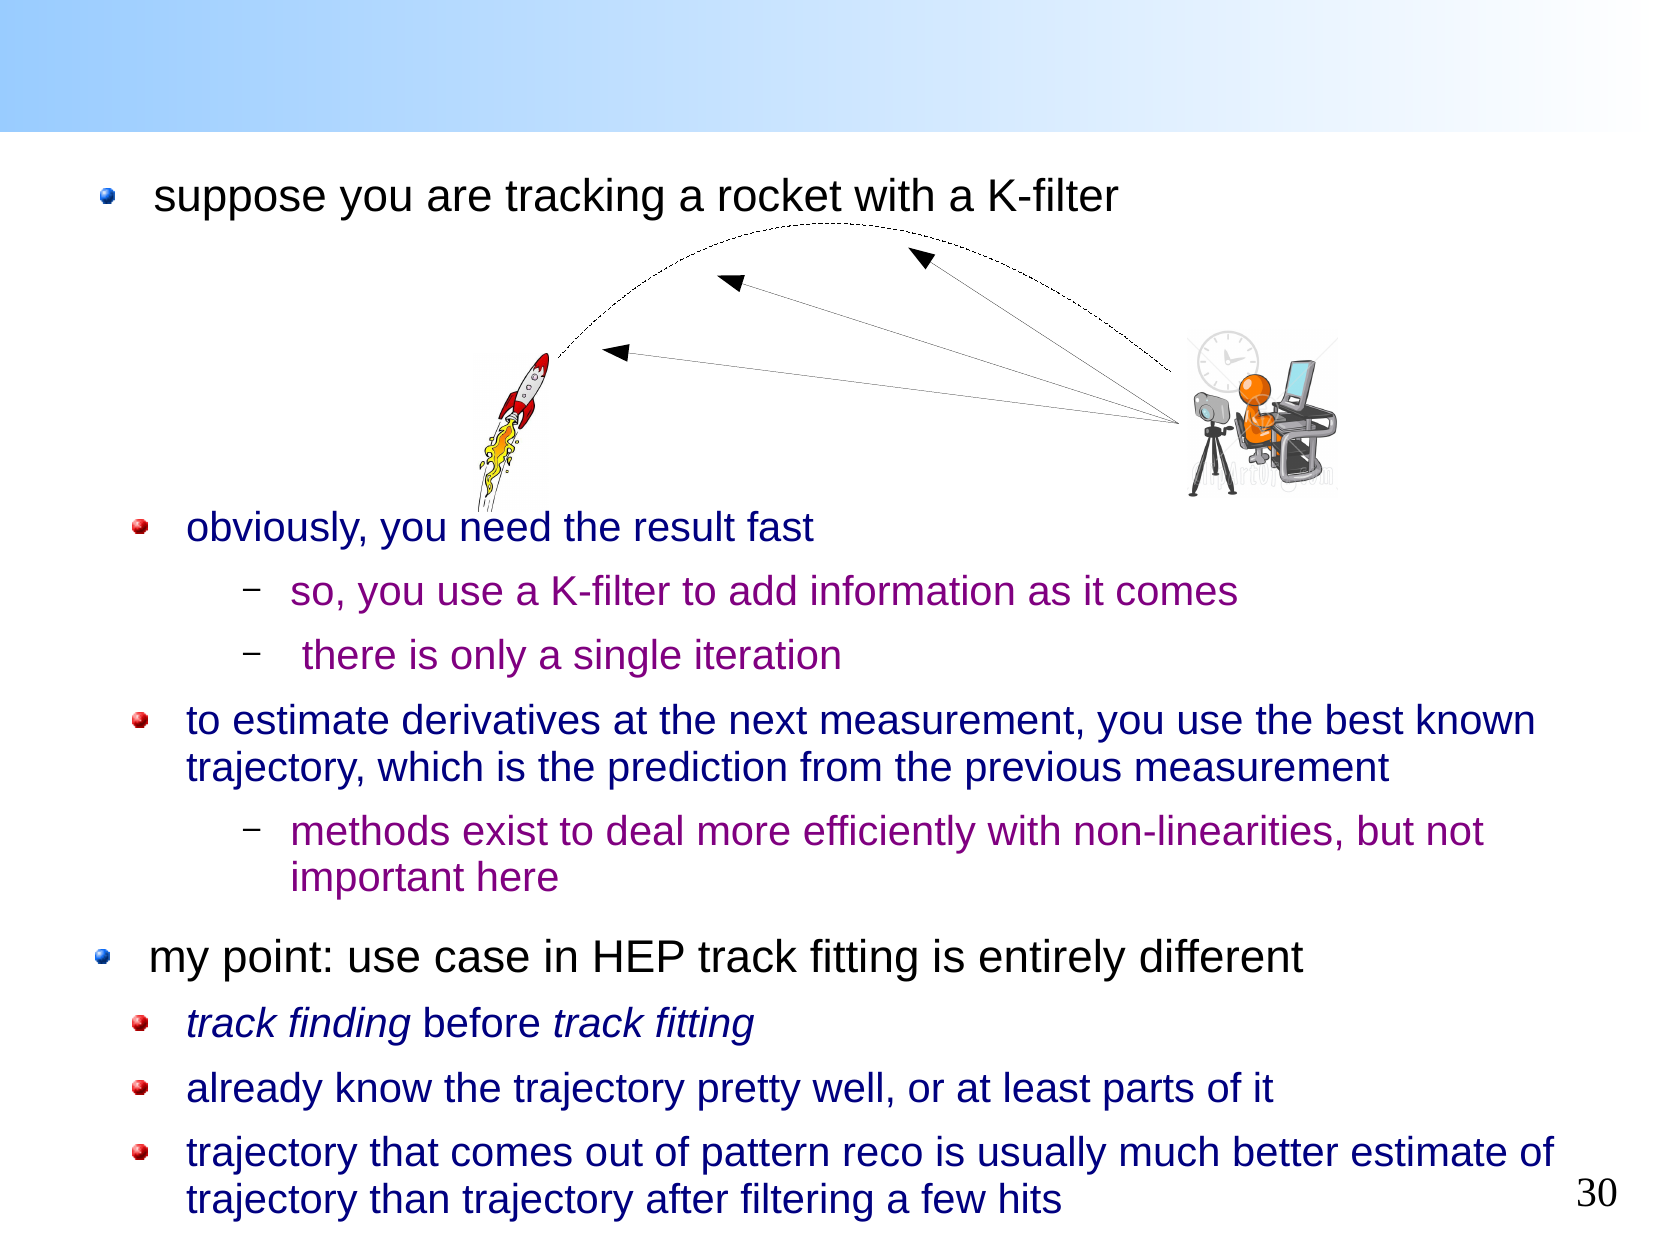

#
suppose you are tracking a rocket with a K-filter
obviously, you need the result fast
so, you use a K-filter to add information as it comes
 there is only a single iteration
to estimate derivatives at the next measurement, you use the best known trajectory, which is the prediction from the previous measurement
methods exist to deal more efficiently with non-linearities, but not important here
my point: use case in HEP track fitting is entirely different
track finding before track fitting
already know the trajectory pretty well, or at least parts of it
trajectory that comes out of pattern reco is usually much better estimate of trajectory than trajectory after filtering a few hits
30
obviously, you need the result fast
so, you use a K-filter to add information as it comes
 there is only a single iteration
to estimate derivatives at the next measurement, you use the best known trajectory, which is the prediction from the previous measurement
methods exist to deal more efficiently with non-linearities, but not important here
my point: use case in HEP track fitting is entirely different
track finding before track fitting
already know the trajectory pretty well, or at least parts of it
trajectory that comes out of pattern reco is usually much better estimate of trajectory than trajectory after filtering a few hits